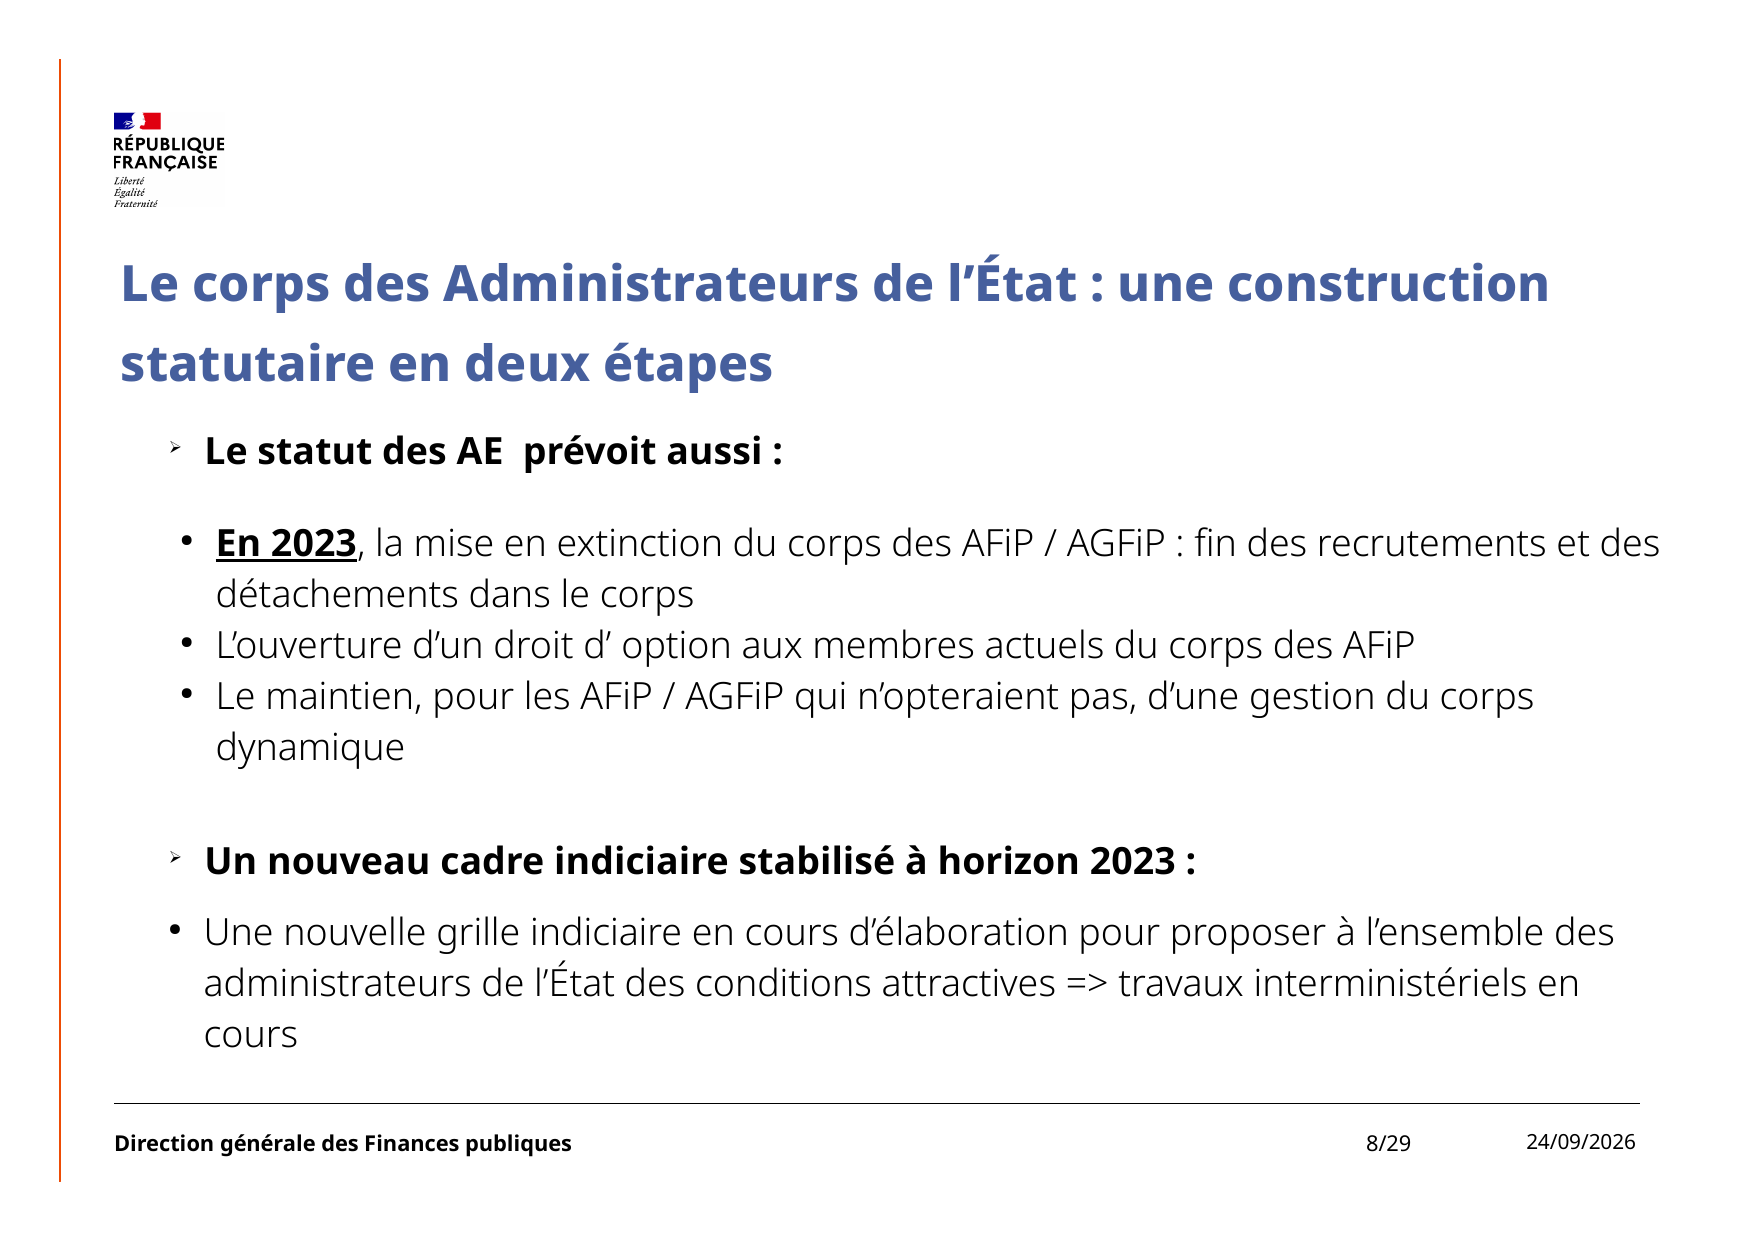

Le corps des Administrateurs de l’État : une construction statutaire en deux étapes
Le statut des AE prévoit aussi :
En 2023, la mise en extinction du corps des AFiP / AGFiP : fin des recrutements et des détachements dans le corps
L’ouverture d’un droit d’ option aux membres actuels du corps des AFiP
Le maintien, pour les AFiP / AGFiP qui n’opteraient pas, d’une gestion du corps dynamique
Un nouveau cadre indiciaire stabilisé à horizon 2023 :
Une nouvelle grille indiciaire en cours d’élaboration pour proposer à l’ensemble des administrateurs de l’État des conditions attractives => travaux interministériels en cours